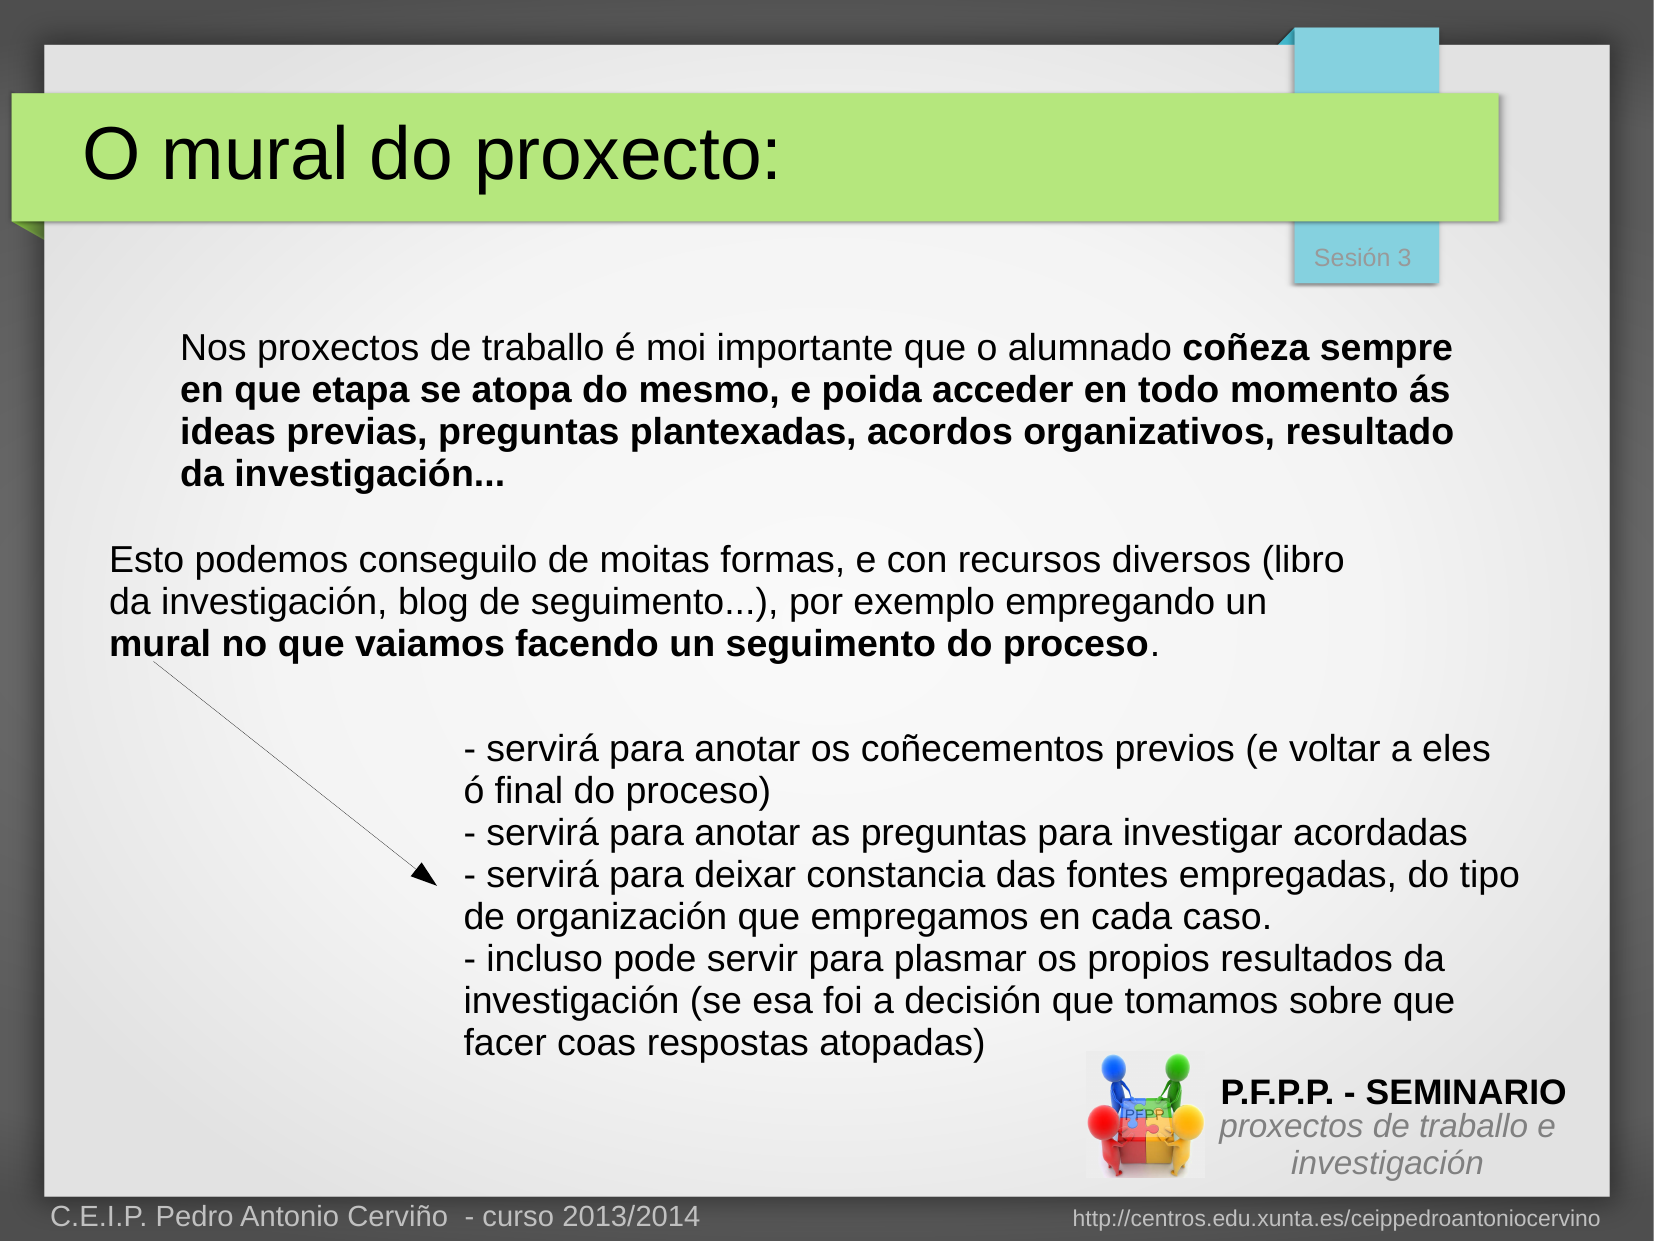

# O mural do proxecto:
Sesión 3
Nos proxectos de traballo é moi importante que o alumnado coñeza sempre en que etapa se atopa do mesmo, e poida acceder en todo momento ás ideas previas, preguntas plantexadas, acordos organizativos, resultado da investigación...
Esto podemos conseguilo de moitas formas, e con recursos diversos (libro da investigación, blog de seguimento...), por exemplo empregando un mural no que vaiamos facendo un seguimento do proceso.
- servirá para anotar os coñecementos previos (e voltar a eles ó final do proceso)
- servirá para anotar as preguntas para investigar acordadas
- servirá para deixar constancia das fontes empregadas, do tipo de organización que empregamos en cada caso.
- incluso pode servir para plasmar os propios resultados da investigación (se esa foi a decisión que tomamos sobre que facer coas respostas atopadas)
P.F.P.P. - SEMINARIO
proxectos de traballo e investigación
C.E.I.P. Pedro Antonio Cerviño - curso 2013/2014 http://centros.edu.xunta.es/ceippedroantoniocervino